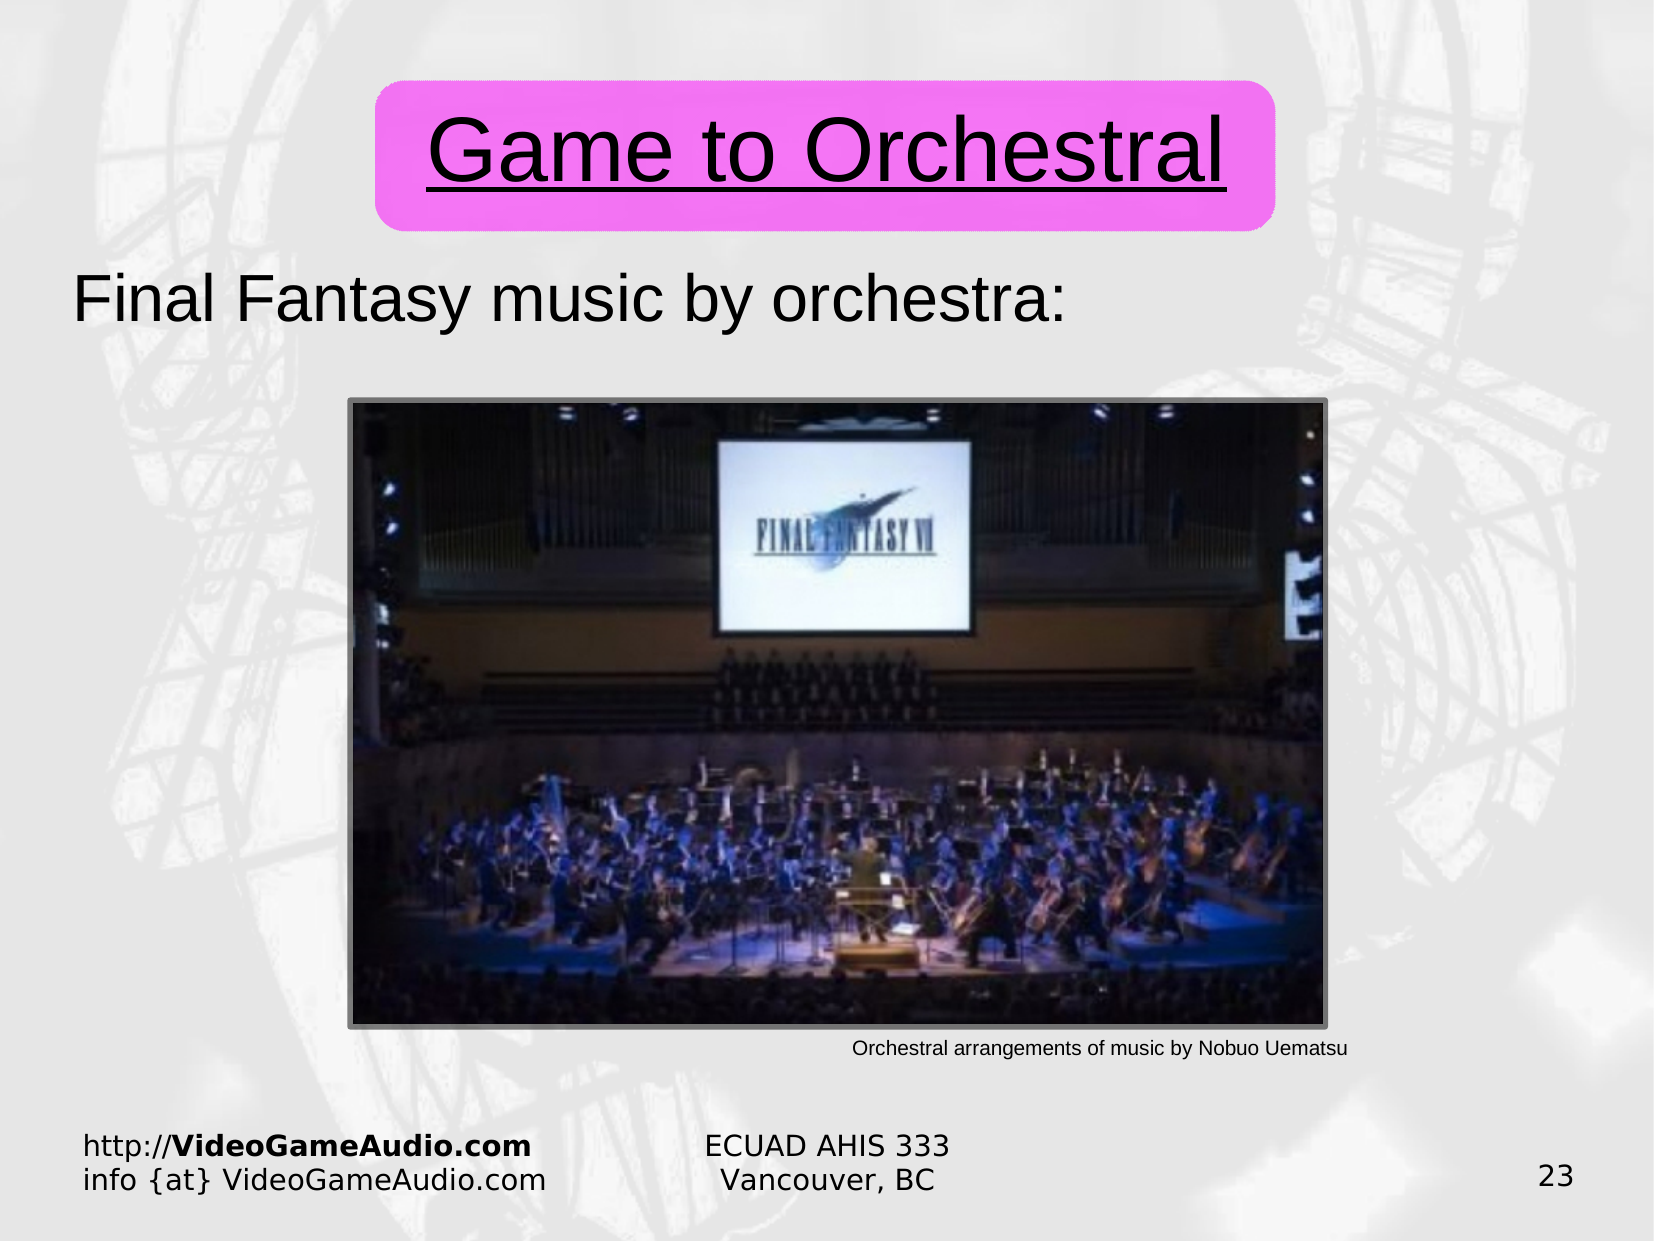

# Game to Orchestral
Final Fantasy music by orchestra:
							Orchestral arrangements of music by Nobuo Uematsu
23